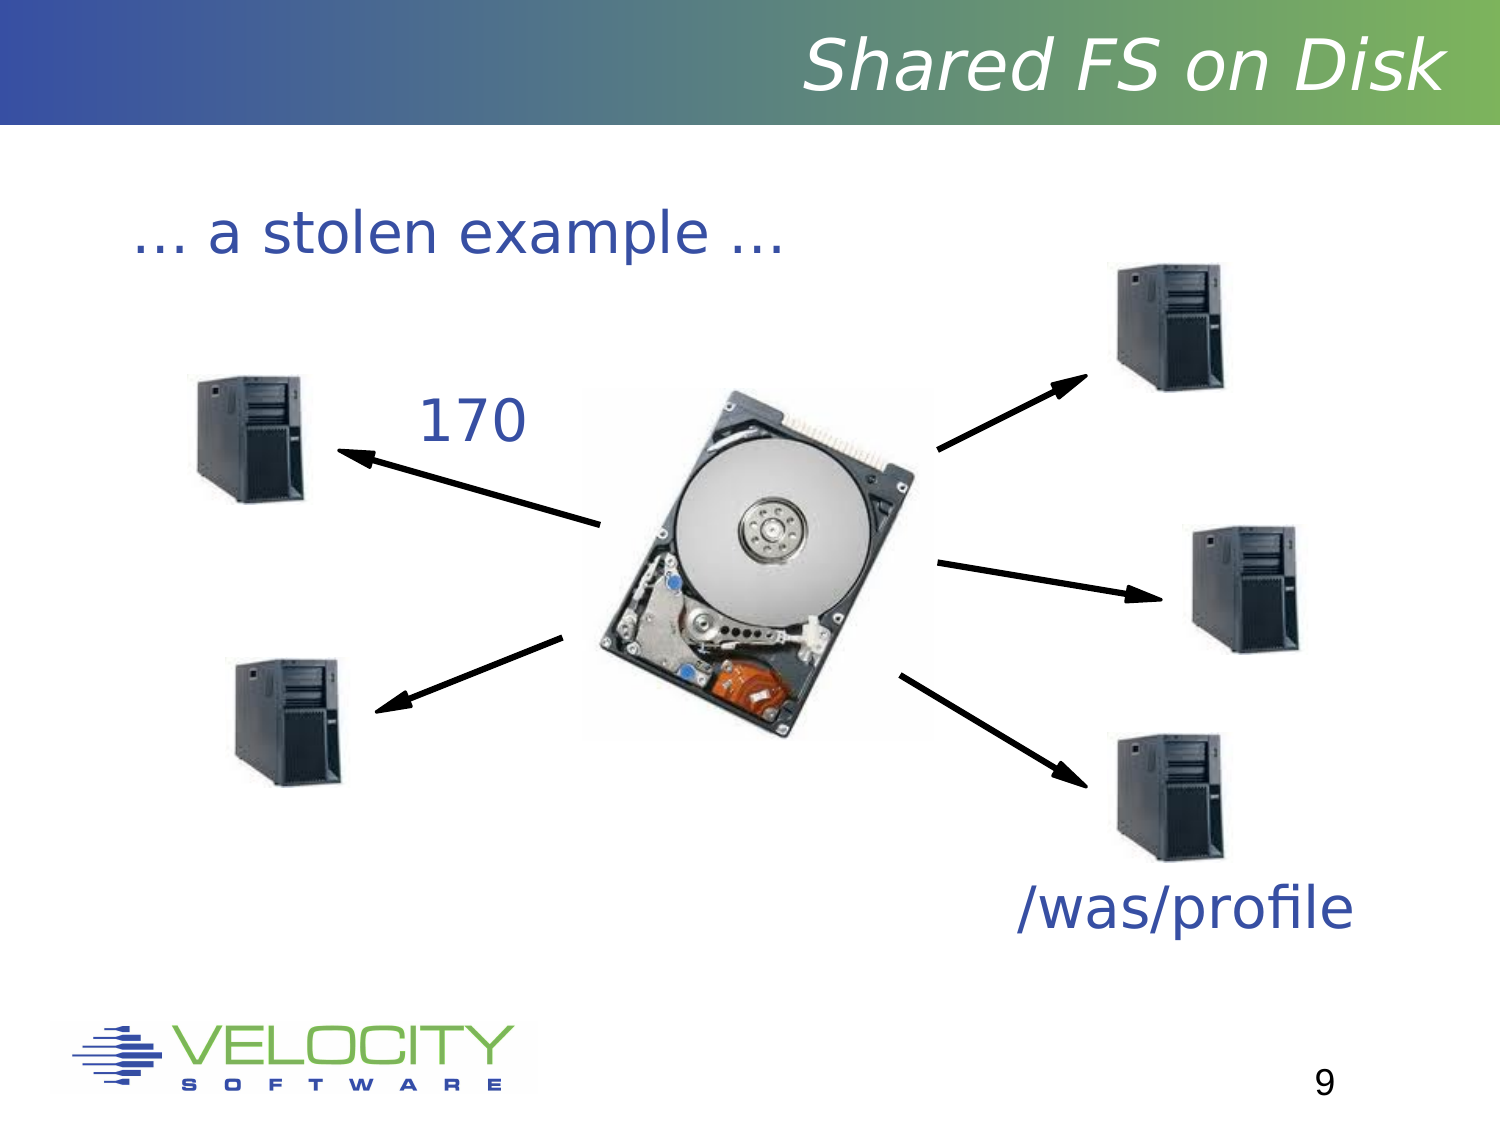

# Shared FS on Disk
 … a stolen example …
170
/was/profile
9